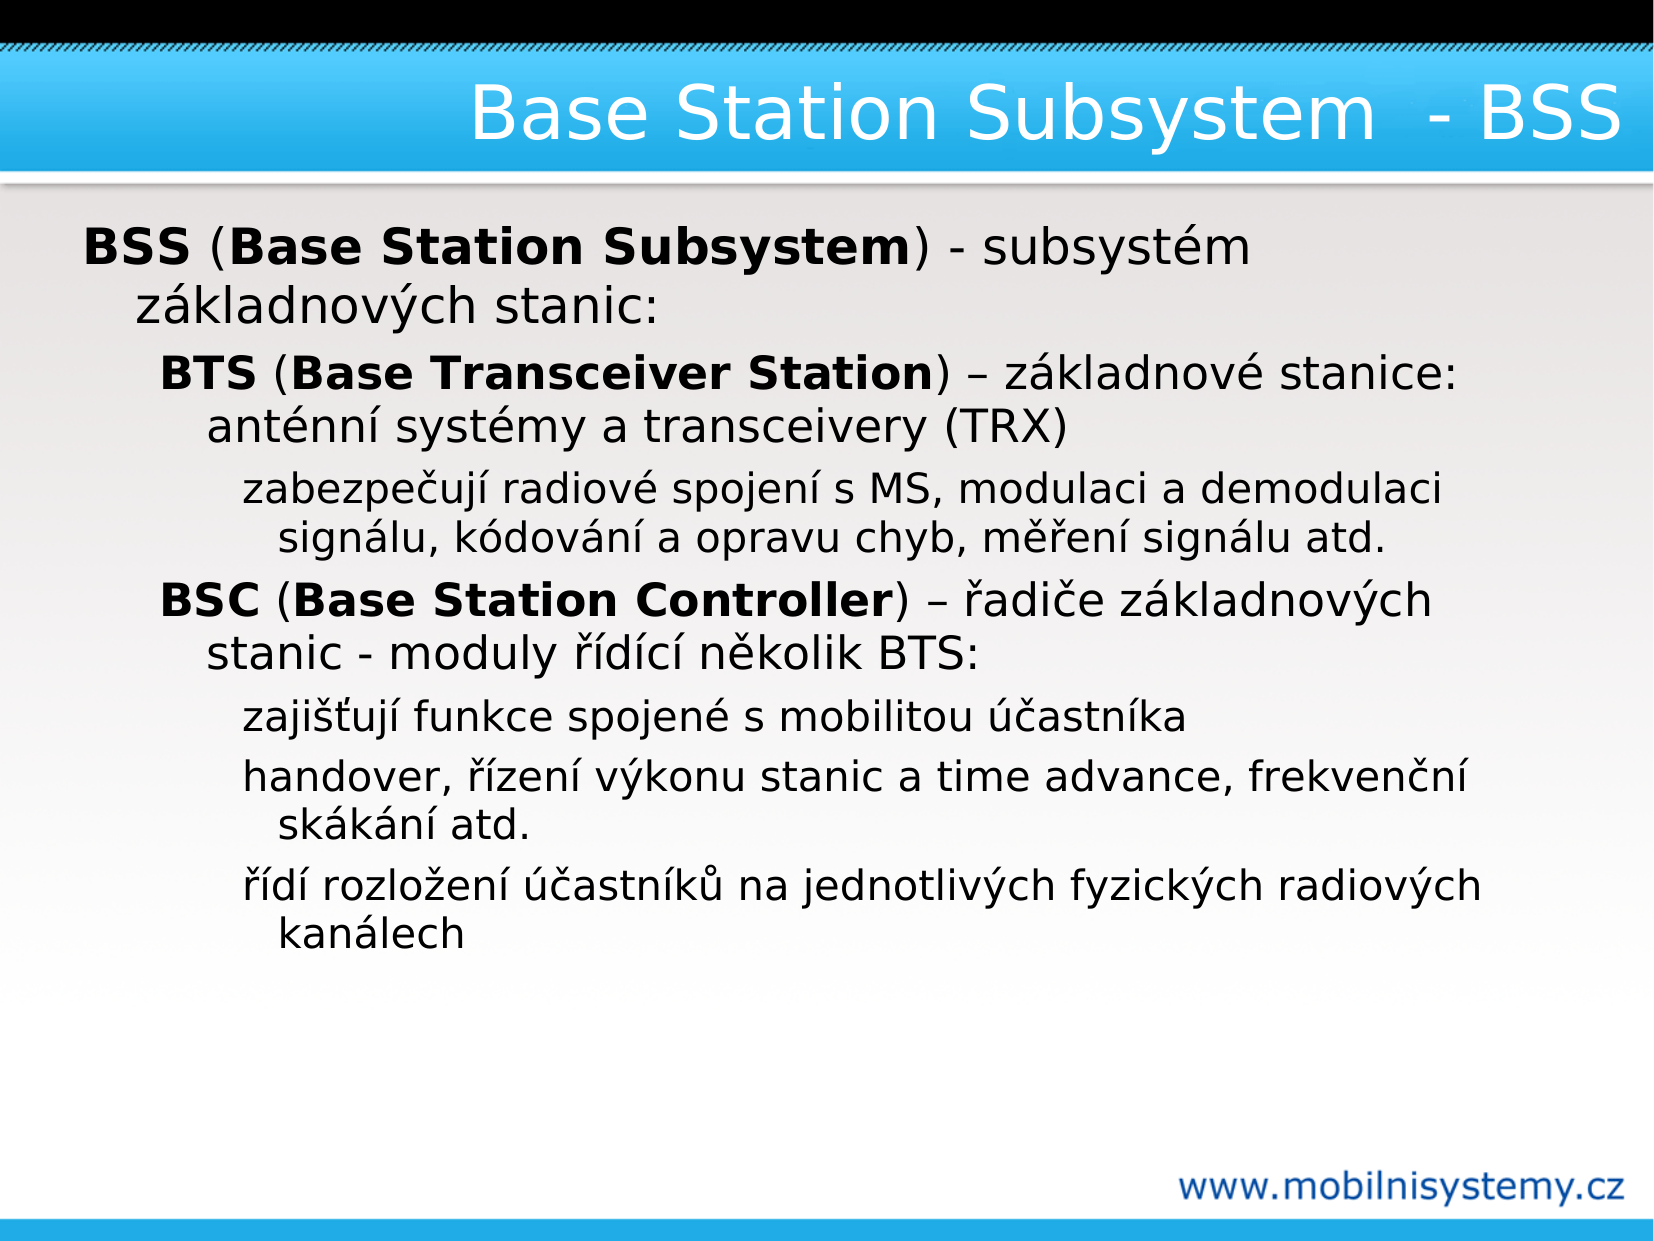

# Base Station Subsystem - BSS
BSS (Base Station Subsystem) - subsystém základnových stanic:
BTS (Base Transceiver Station) – základnové stanice: anténní systémy a transceivery (TRX)
zabezpečují radiové spojení s MS, modulaci a demodulaci signálu, kódování a opravu chyb, měření signálu atd.
BSC (Base Station Controller) – řadiče základnových stanic - moduly řídící několik BTS:
zajišťují funkce spojené s mobilitou účastníka
handover, řízení výkonu stanic a time advance, frekvenční skákání atd.
řídí rozložení účastníků na jednotlivých fyzických radiových kanálech